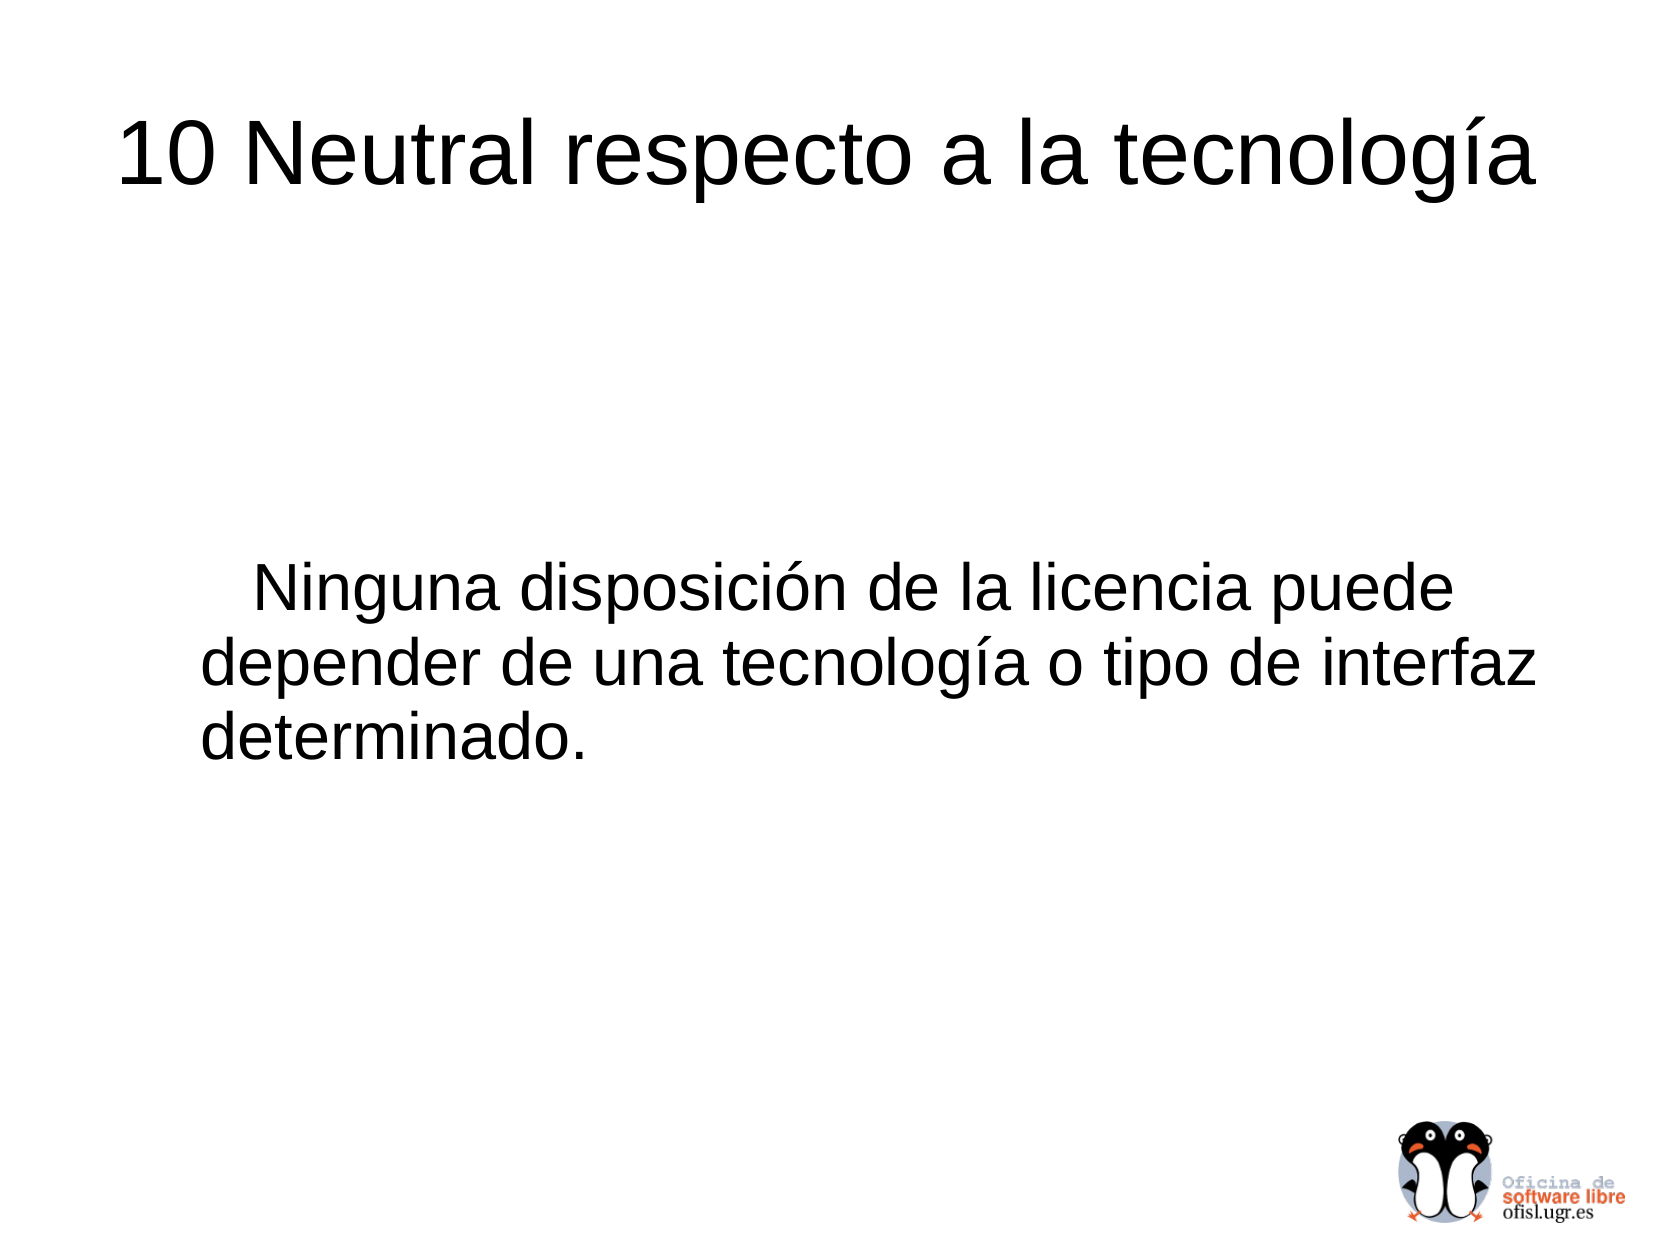

# 10 Neutral respecto a la tecnología
Ninguna disposición de la licencia puede depender de una tecnología o tipo de interfaz determinado.